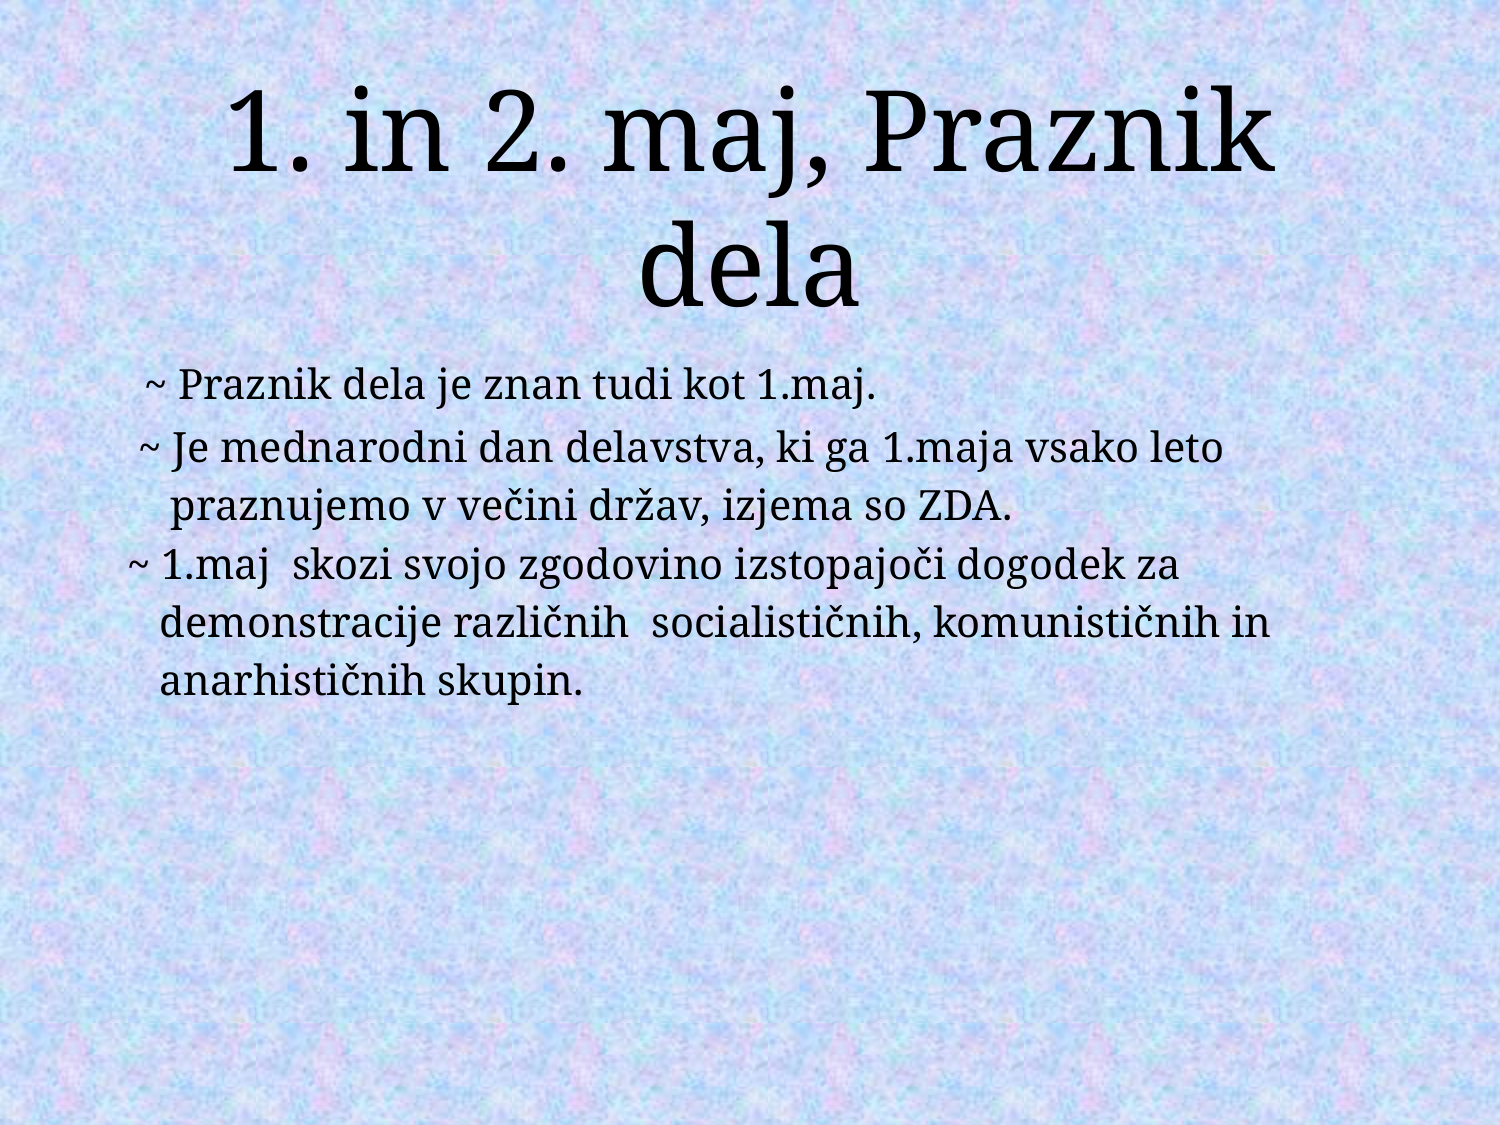

# 1. in 2. maj, Praznik dela
 ~ Praznik dela je znan tudi kot 1.maj.
 ~ Je mednarodni dan delavstva, ki ga 1.maja vsako leto
 praznujemo v večini držav, izjema so ZDA.
~ 1.maj skozi svojo zgodovino izstopajoči dogodek za
 demonstracije različnih socialističnih, komunističnih in
 anarhističnih skupin.